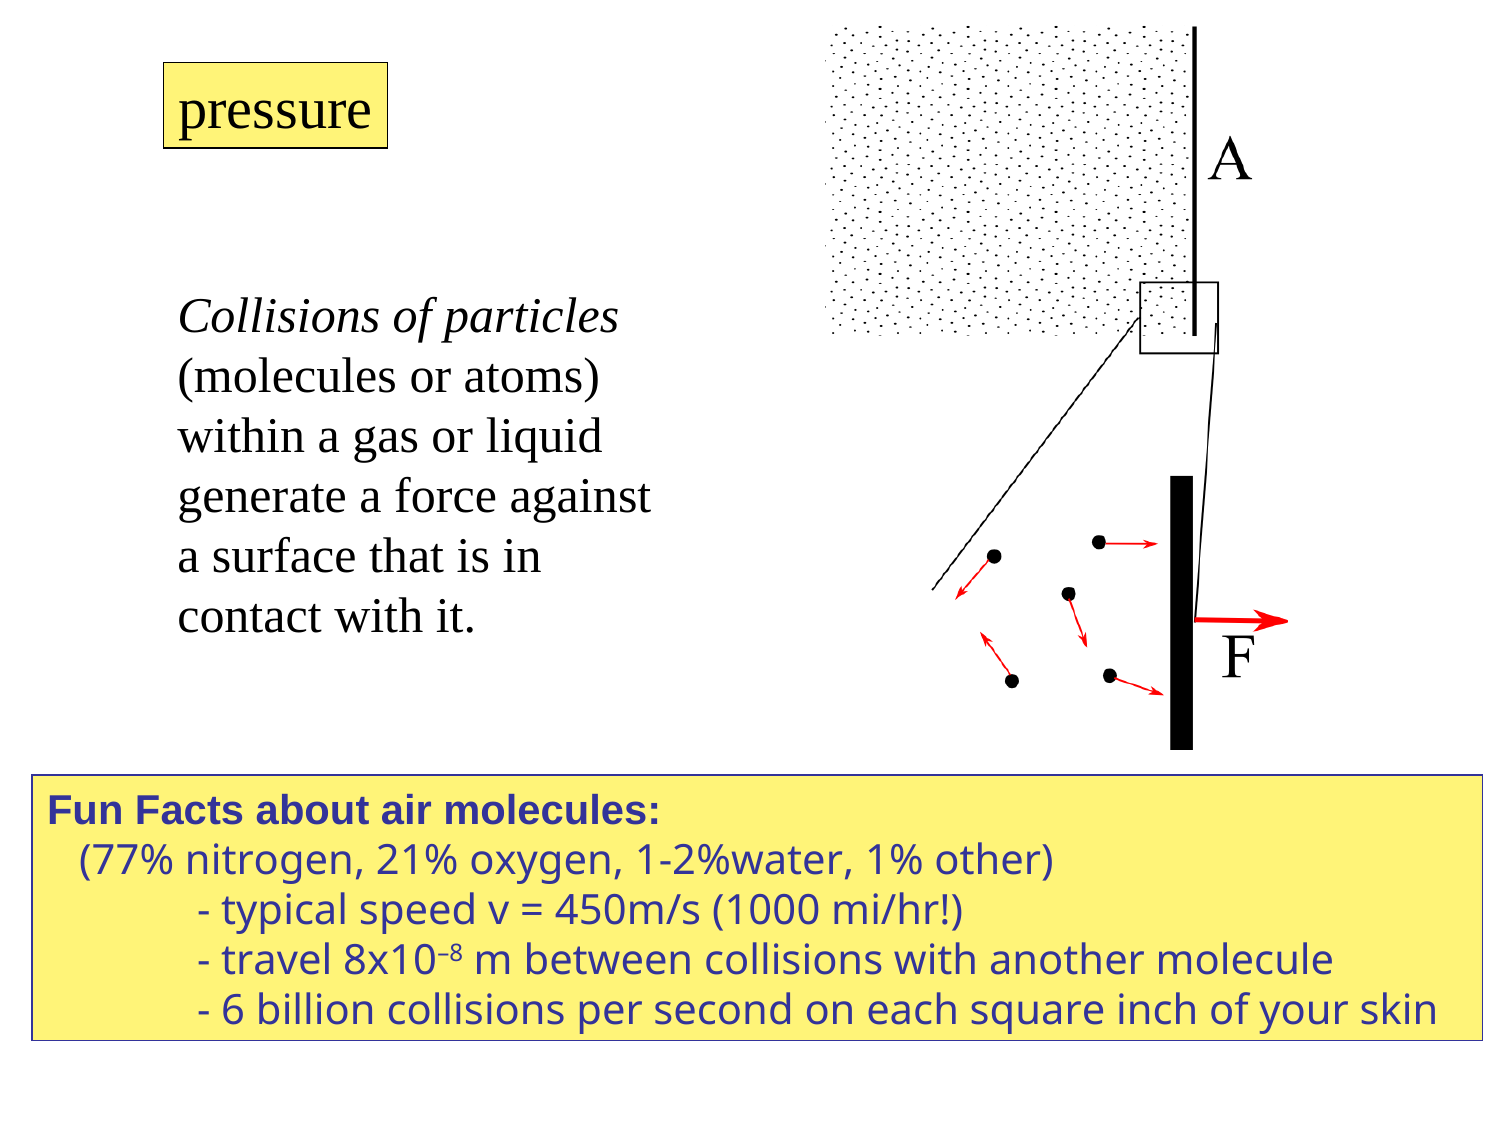

pressure
Collisions of particles (molecules or atoms) within a gas or liquid generate a force against a surface that is in contact with it.
Fun Facts about air molecules:
 (77% nitrogen, 21% oxygen, 1-2%water, 1% other)
	- typical speed v = 450m/s (1000 mi/hr!)
	- travel 8x10–8 m between collisions with another molecule
	- 6 billion collisions per second on each square inch of your skin